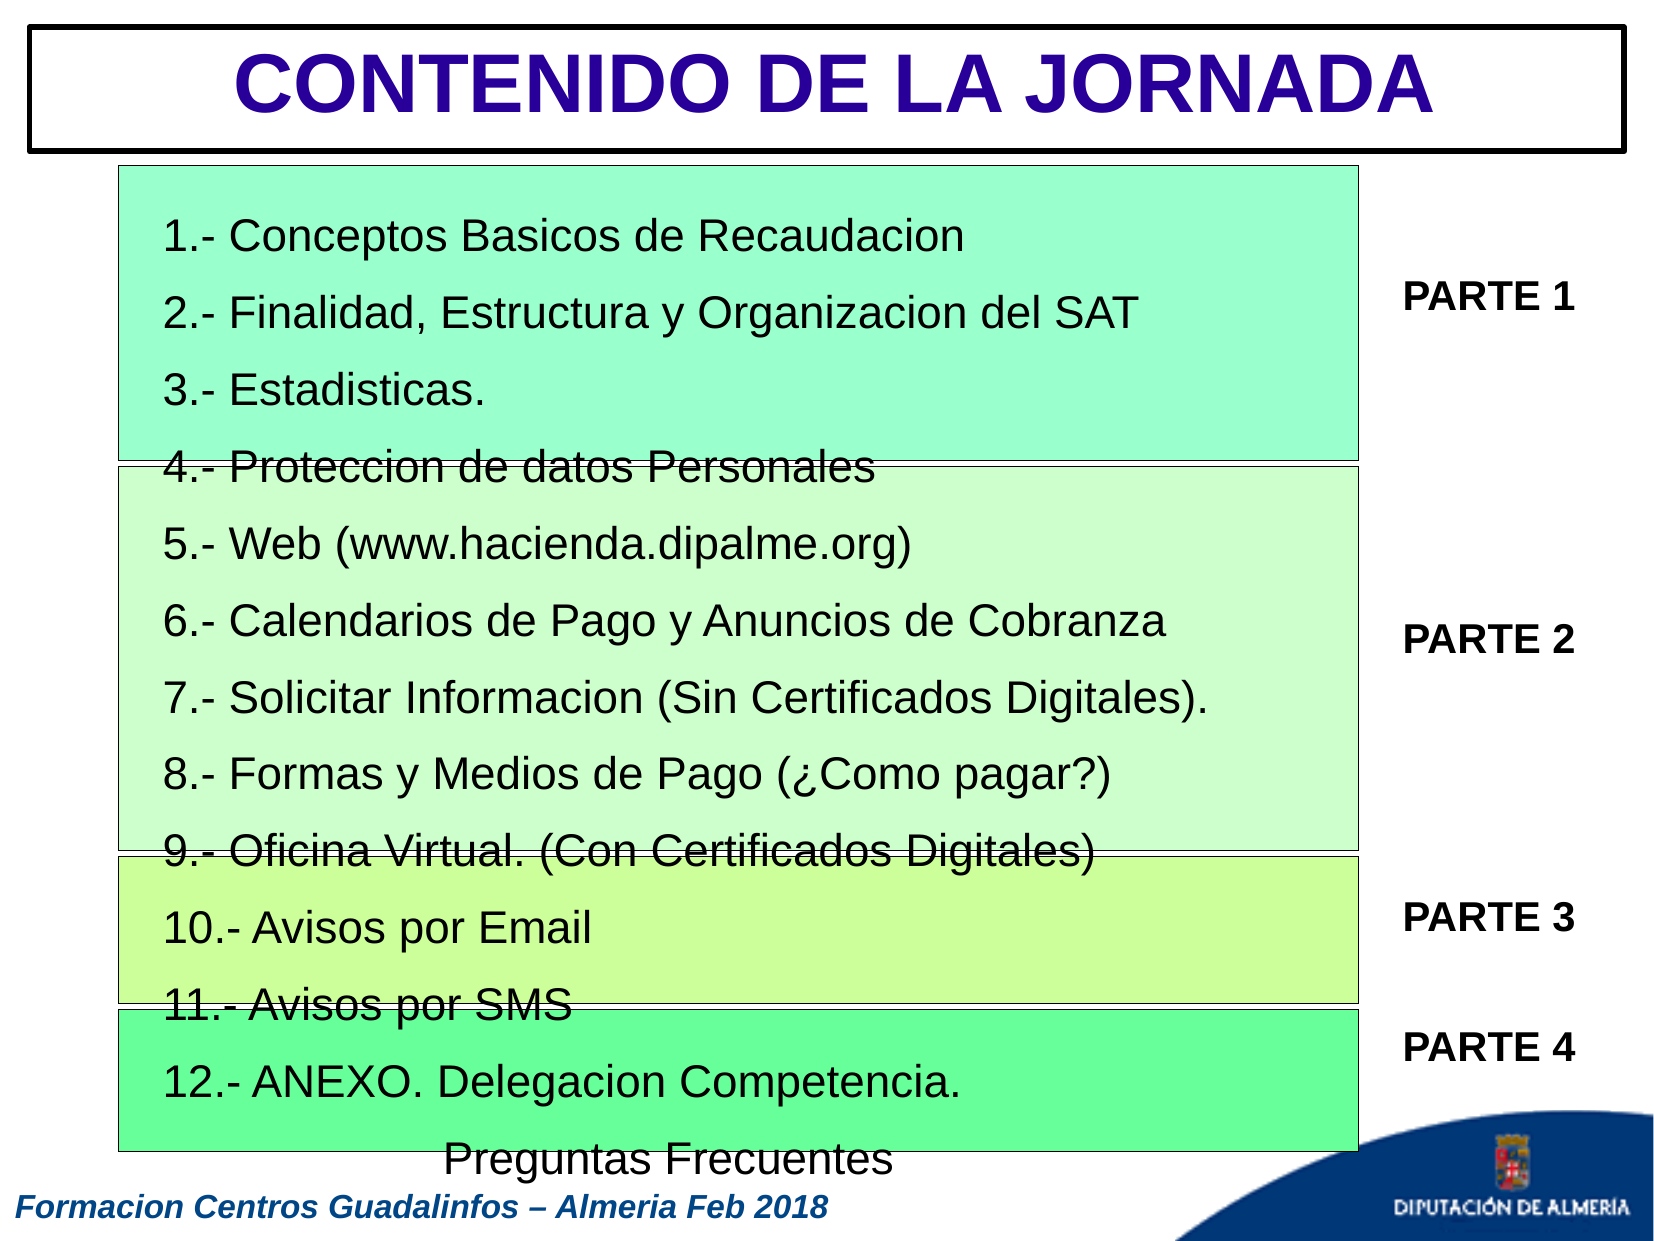

CONTENIDO DE LA JORNADA
1.- Conceptos Basicos de Recaudacion
2.- Finalidad, Estructura y Organizacion del SAT
3.- Estadisticas.
4.- Proteccion de datos Personales
5.- Web (www.hacienda.dipalme.org)
6.- Calendarios de Pago y Anuncios de Cobranza
7.- Solicitar Informacion (Sin Certificados Digitales).
8.- Formas y Medios de Pago (¿Como pagar?)
9.- Oficina Virtual. (Con Certificados Digitales)
10.- Avisos por Email
11.- Avisos por SMS
12.- ANEXO. Delegacion Competencia.
 Preguntas Frecuentes
PARTE 1
PARTE 2
PARTE 3
PARTE 4
Formacion Centros Guadalinfos – Almeria Feb 2018